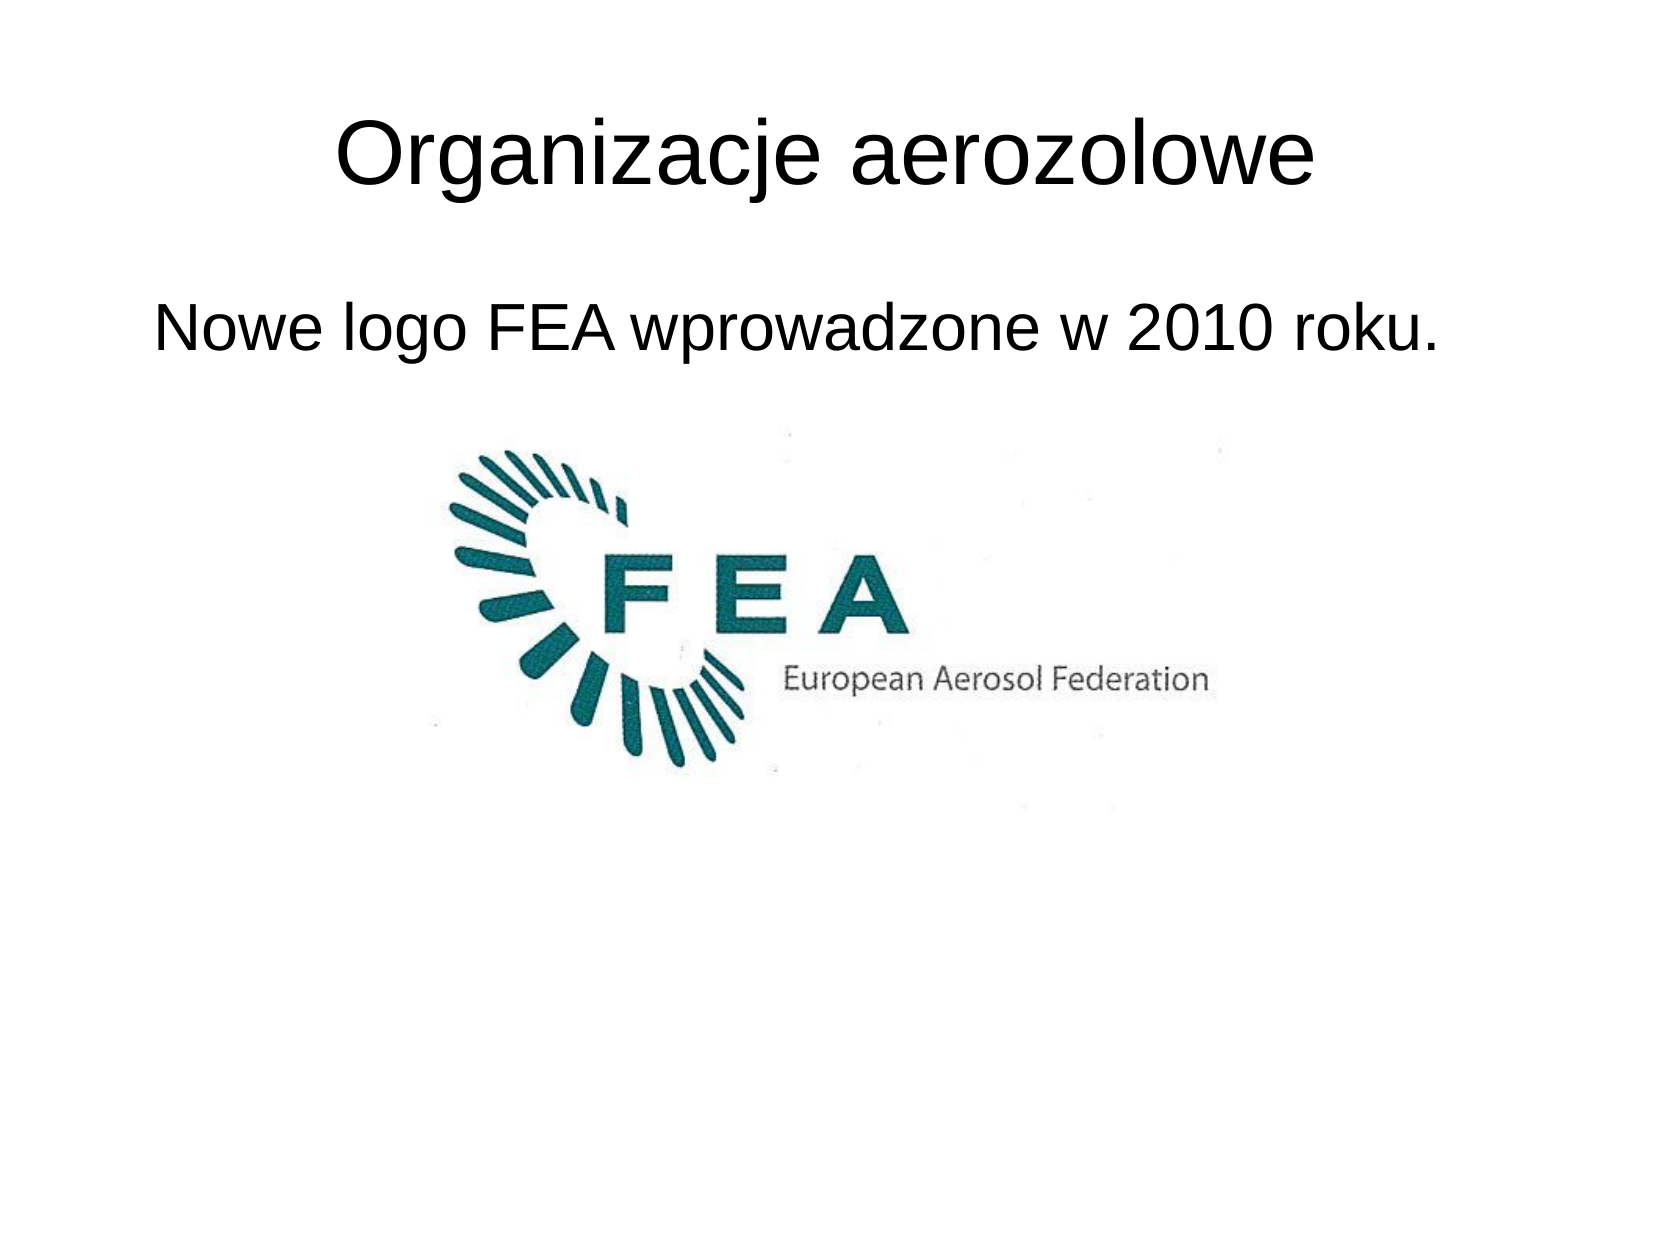

# Organizacje aerozolowe
Nowe logo FEA wprowadzone w 2010 roku.